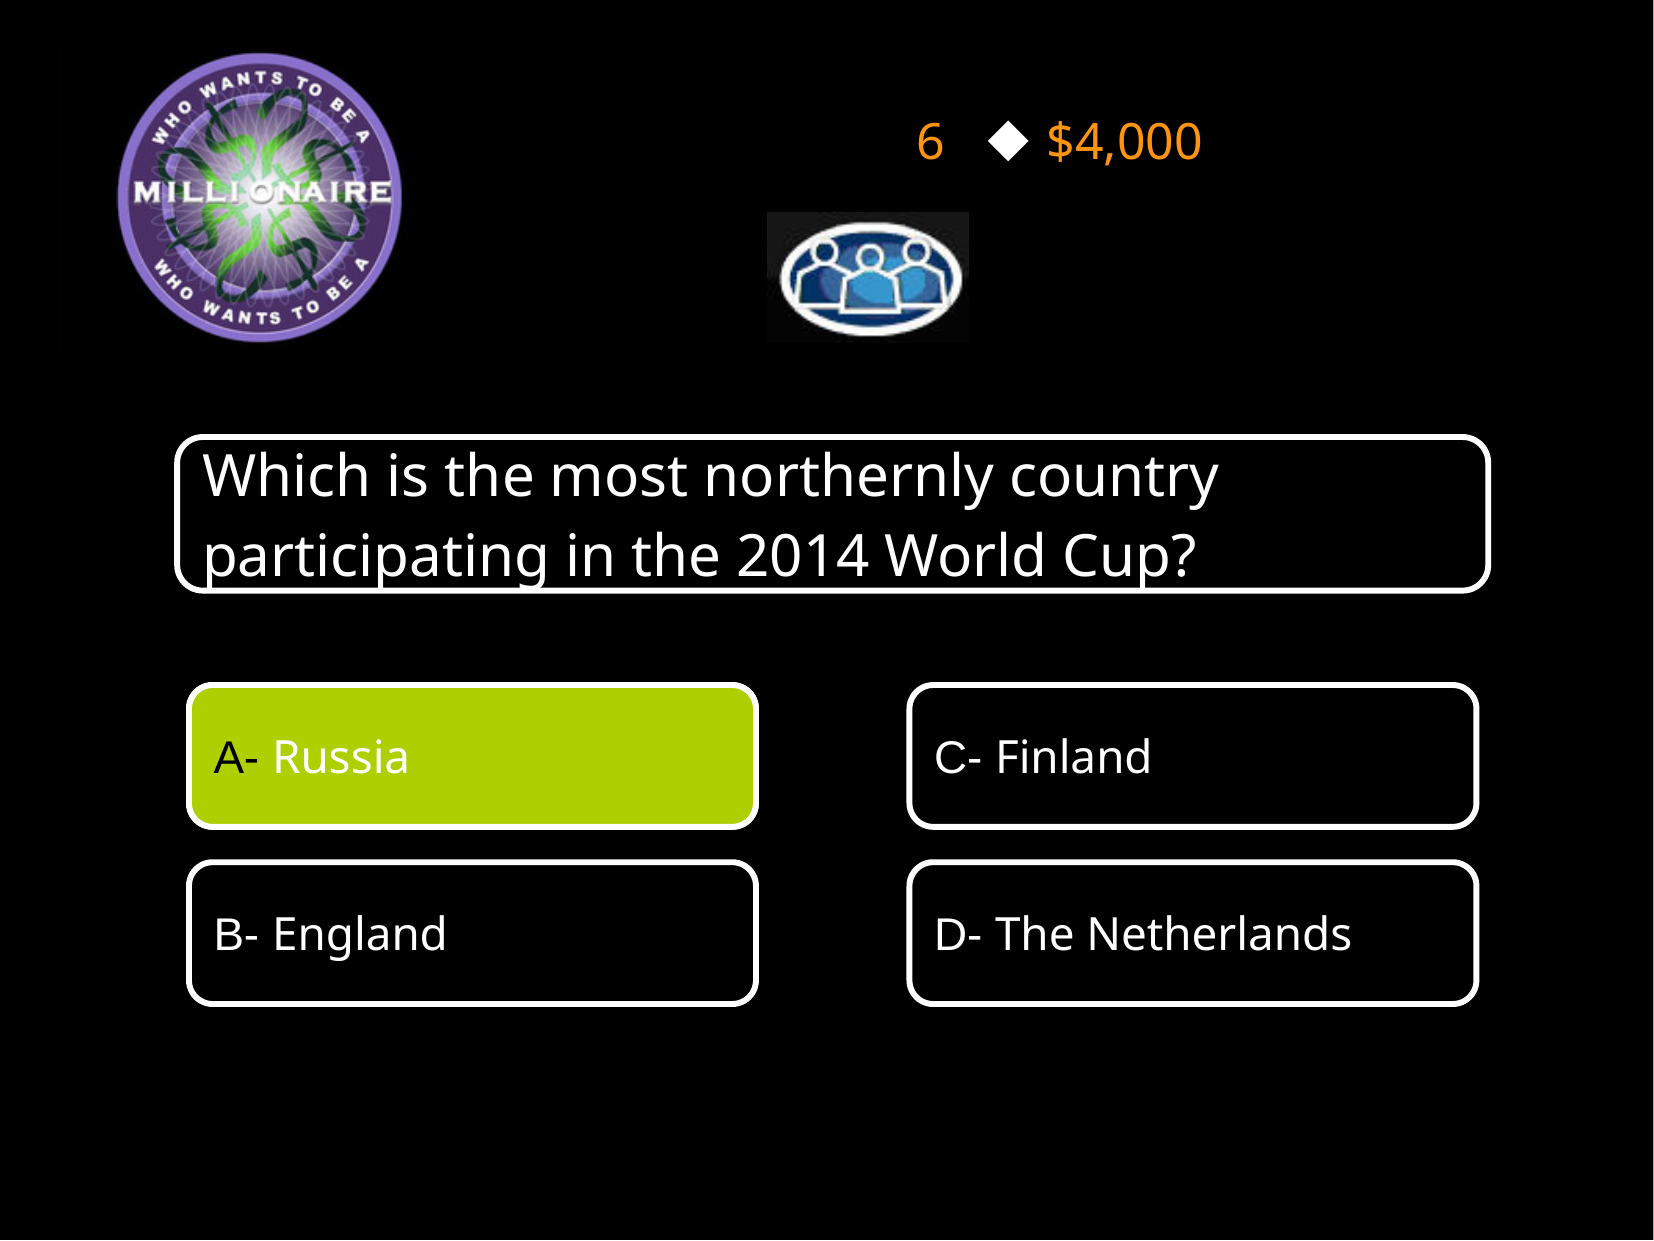

6  $4,000
Which is the most northernly country
participating in the 2014 World Cup?
A- Russia
A- Russia
C- Finland
B- England
D- The Netherlands